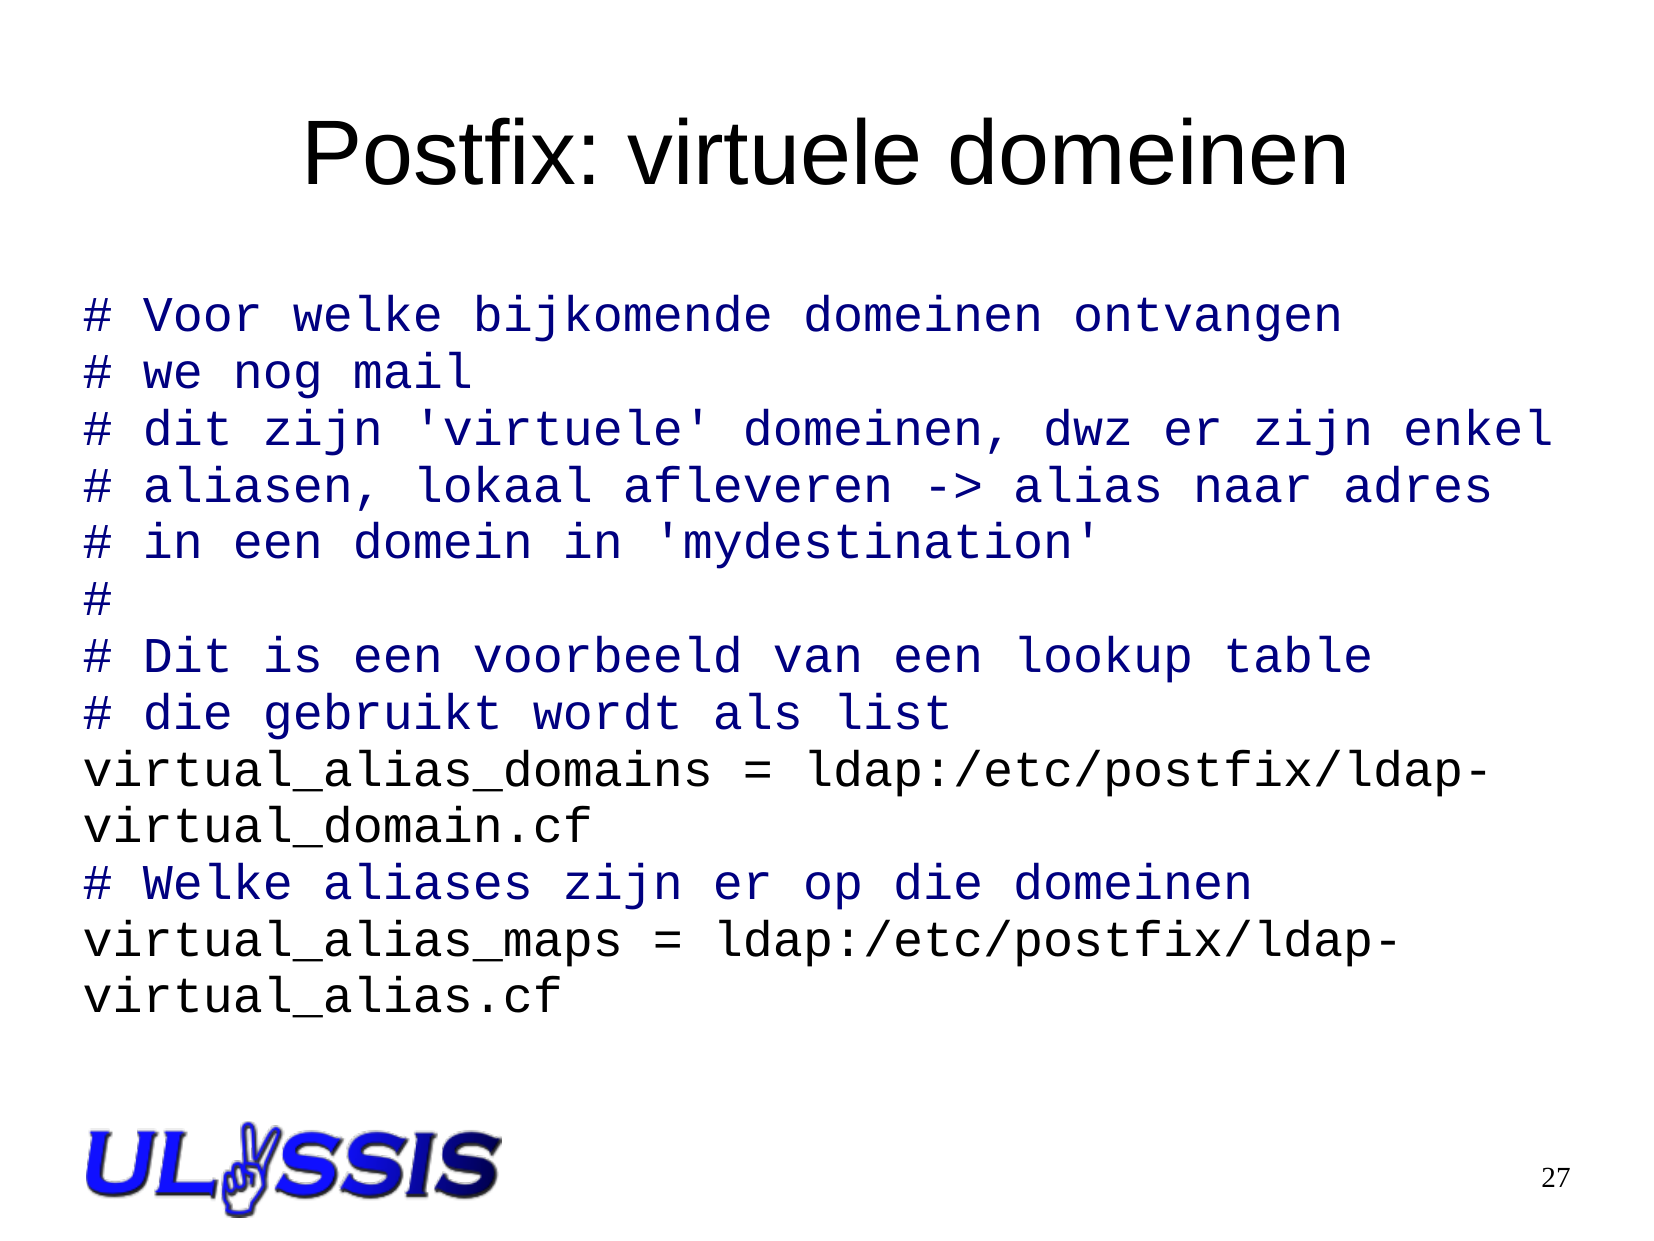

# Postfix: virtuele domeinen
# Voor welke bijkomende domeinen ontvangen
# we nog mail
# dit zijn 'virtuele' domeinen, dwz er zijn enkel
# aliasen, lokaal afleveren -> alias naar adres
# in een domein in 'mydestination'
#
# Dit is een voorbeeld van een lookup table
# die gebruikt wordt als list
virtual_alias_domains = ldap:/etc/postfix/ldap-virtual_domain.cf
# Welke aliases zijn er op die domeinen
virtual_alias_maps = ldap:/etc/postfix/ldap-virtual_alias.cf
27